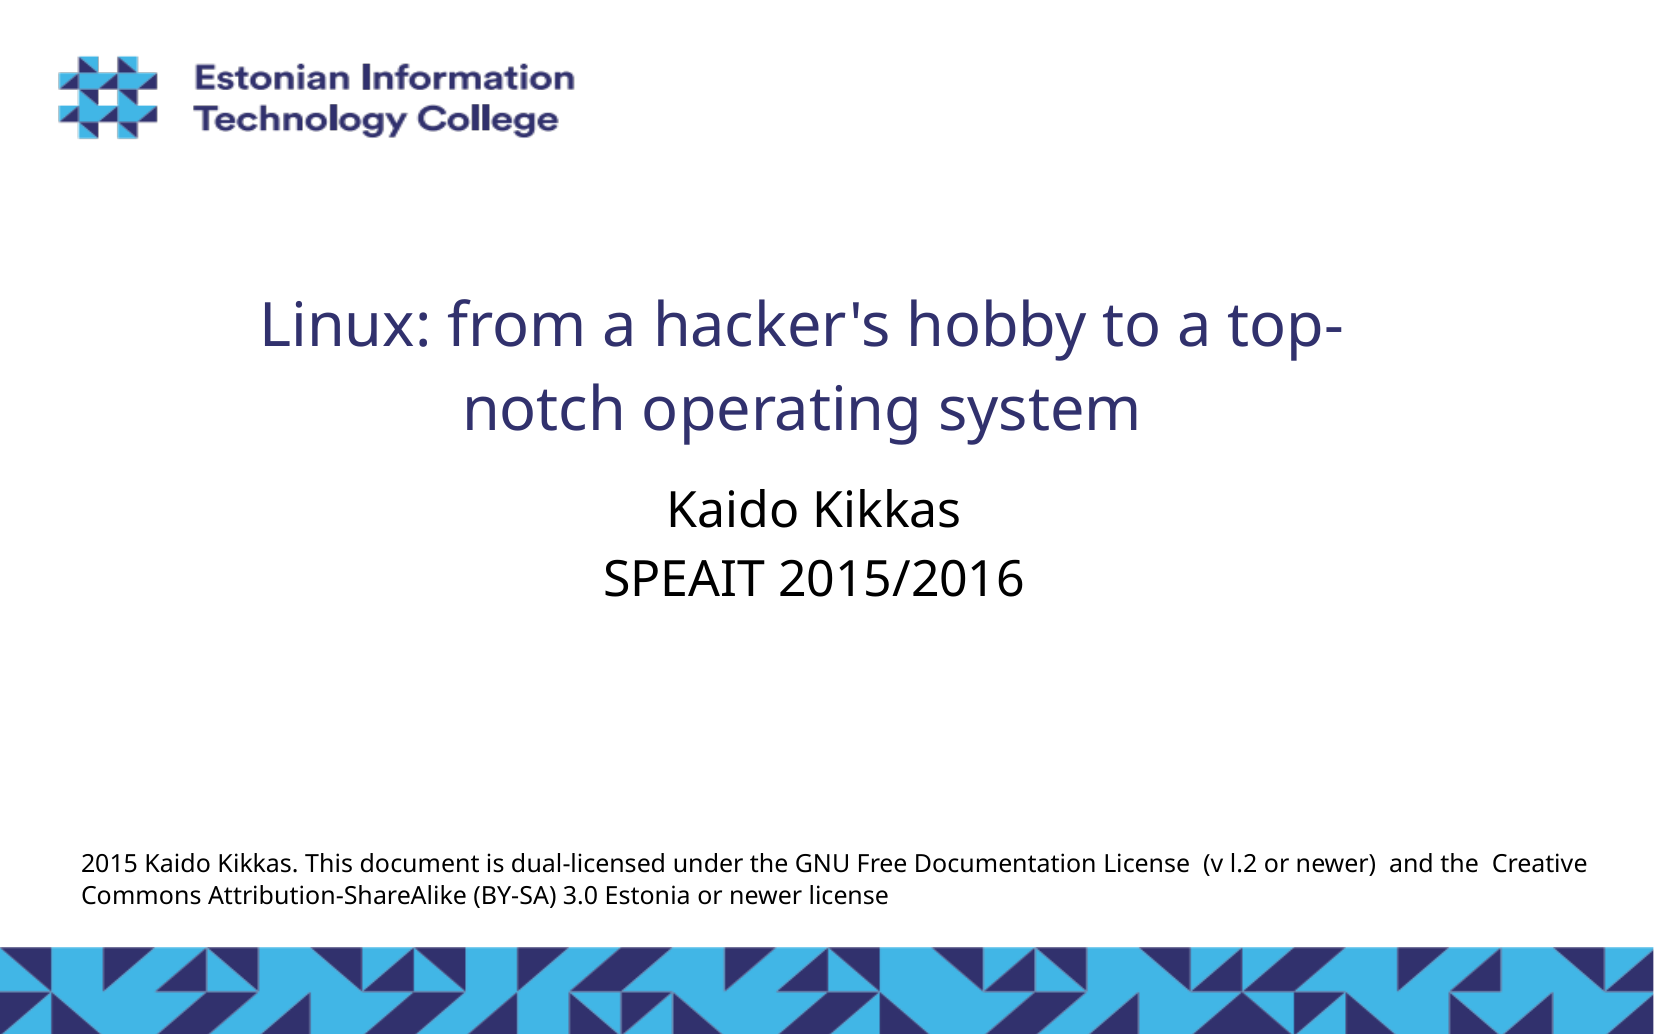

# Linux: from a hacker's hobby to a top-notch operating system
Kaido Kikkas
SPEAIT 2015/2016
2015 Kaido Kikkas. This document is dual-licensed under the GNU Free Documentation License (v l.2 or newer) and the Creative Commons Attribution-ShareAlike (BY-SA) 3.0 Estonia or newer license